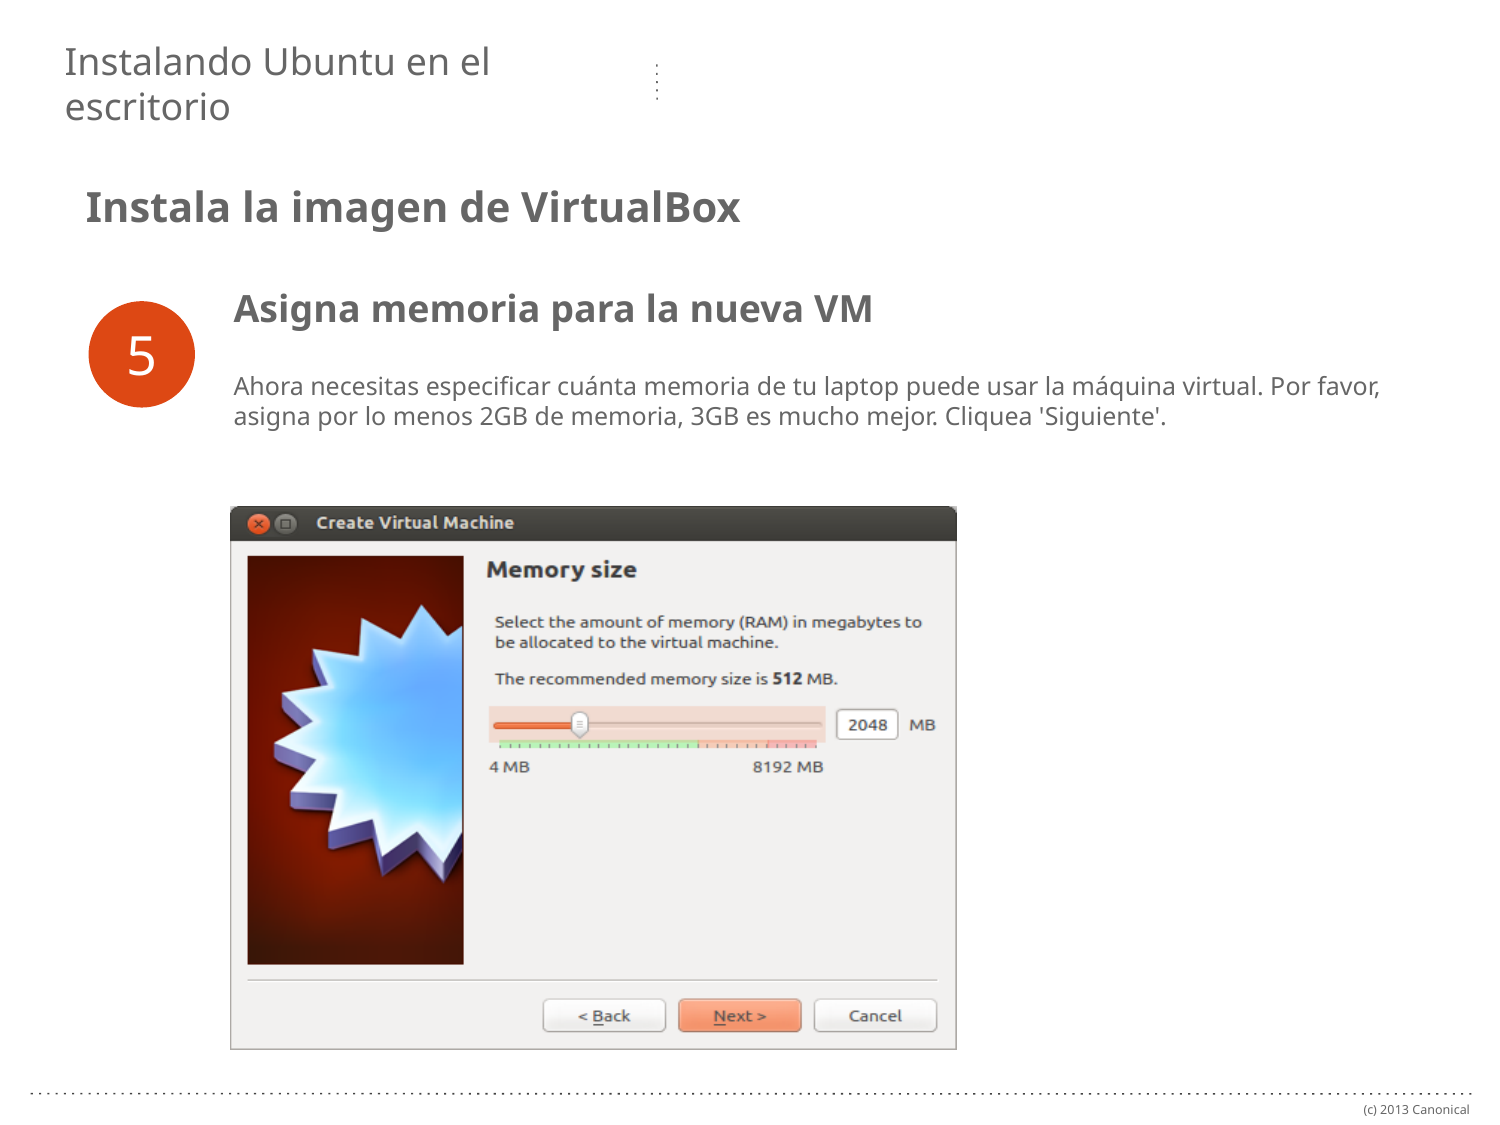

Instalando Ubuntu en el escritorio
# Instala la imagen de VirtualBox
Asigna memoria para la nueva VM
Ahora necesitas especificar cuánta memoria de tu laptop puede usar la máquina virtual. Por favor, asigna por lo menos 2GB de memoria, 3GB es mucho mejor. Cliquea 'Siguiente'.
5
(c) 2013 Canonical